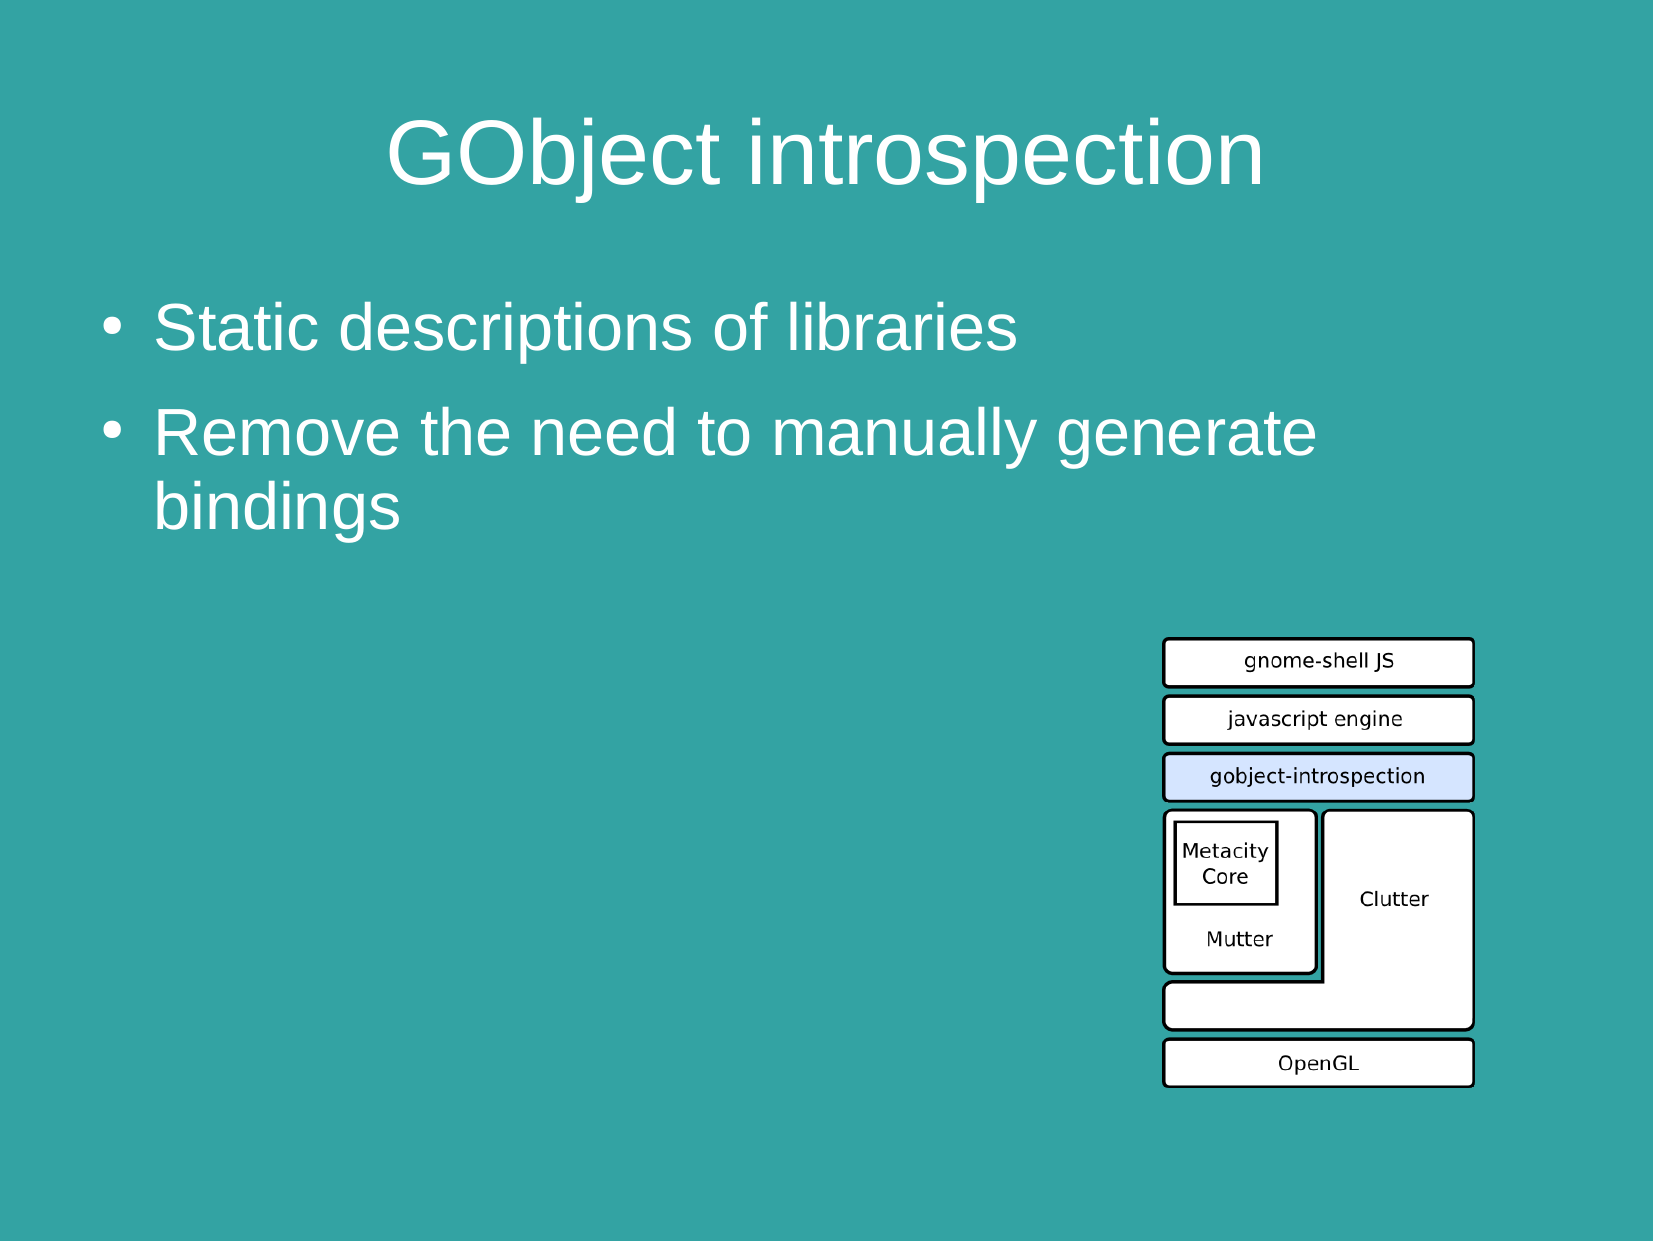

# GObject introspection
Static descriptions of libraries
Remove the need to manually generate bindings